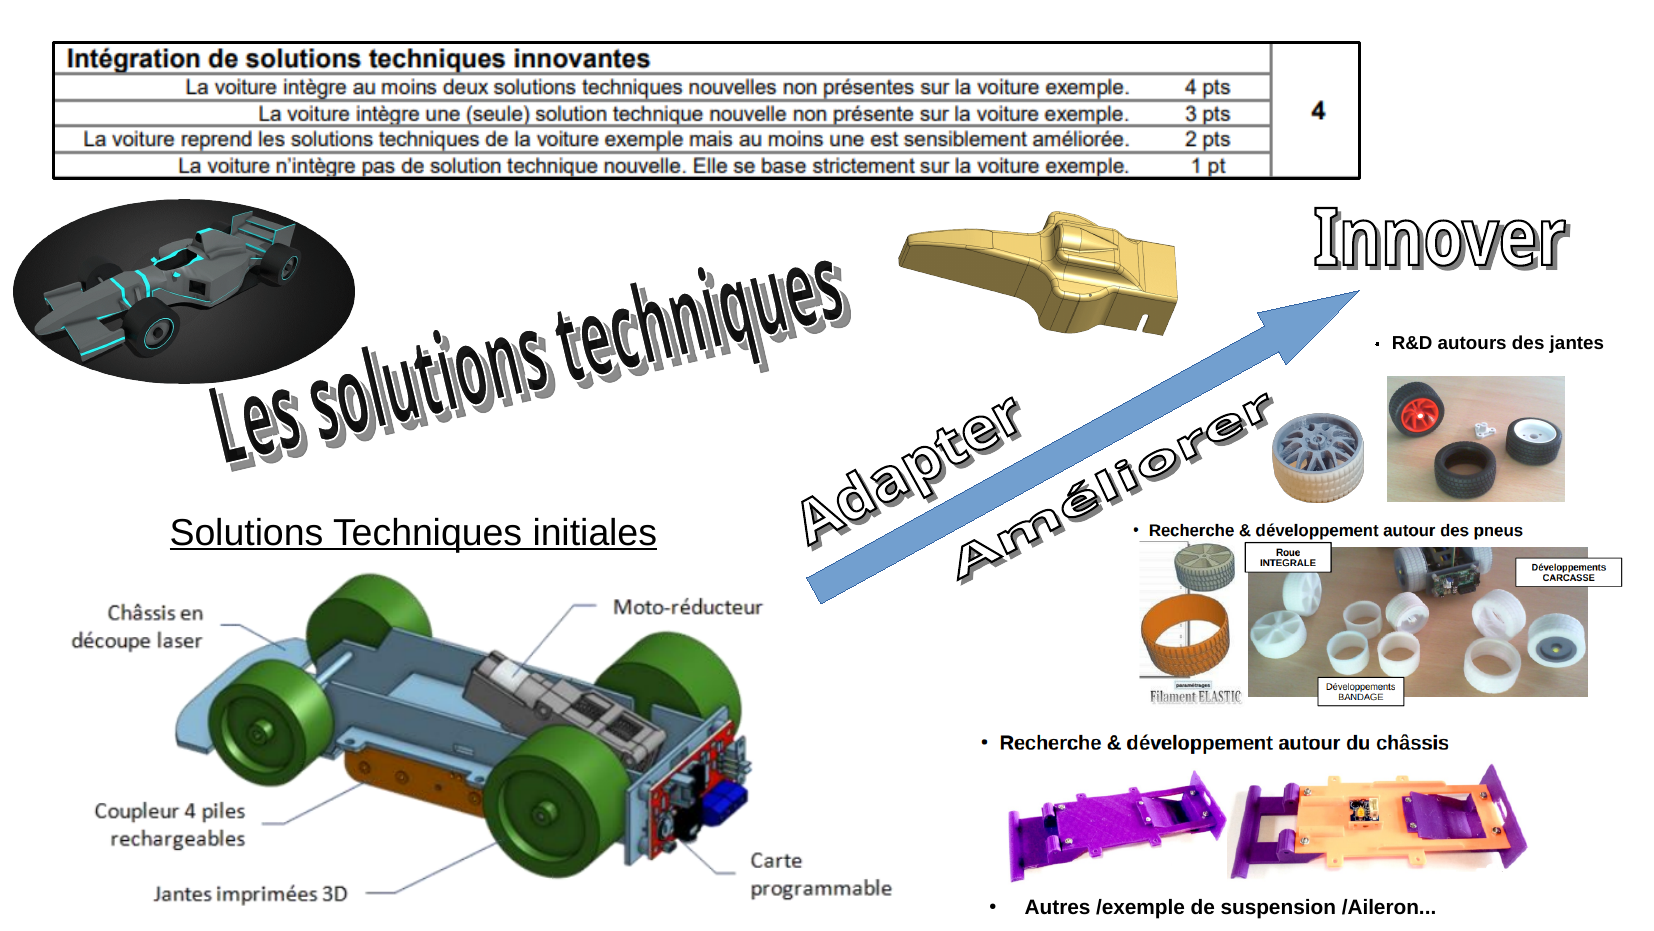

Innover
Les solutions techniques
R&D autours des jantes
Adapter
Améliorer
Solutions Techniques initiales
Autres /exemple de suspension /Aileron...